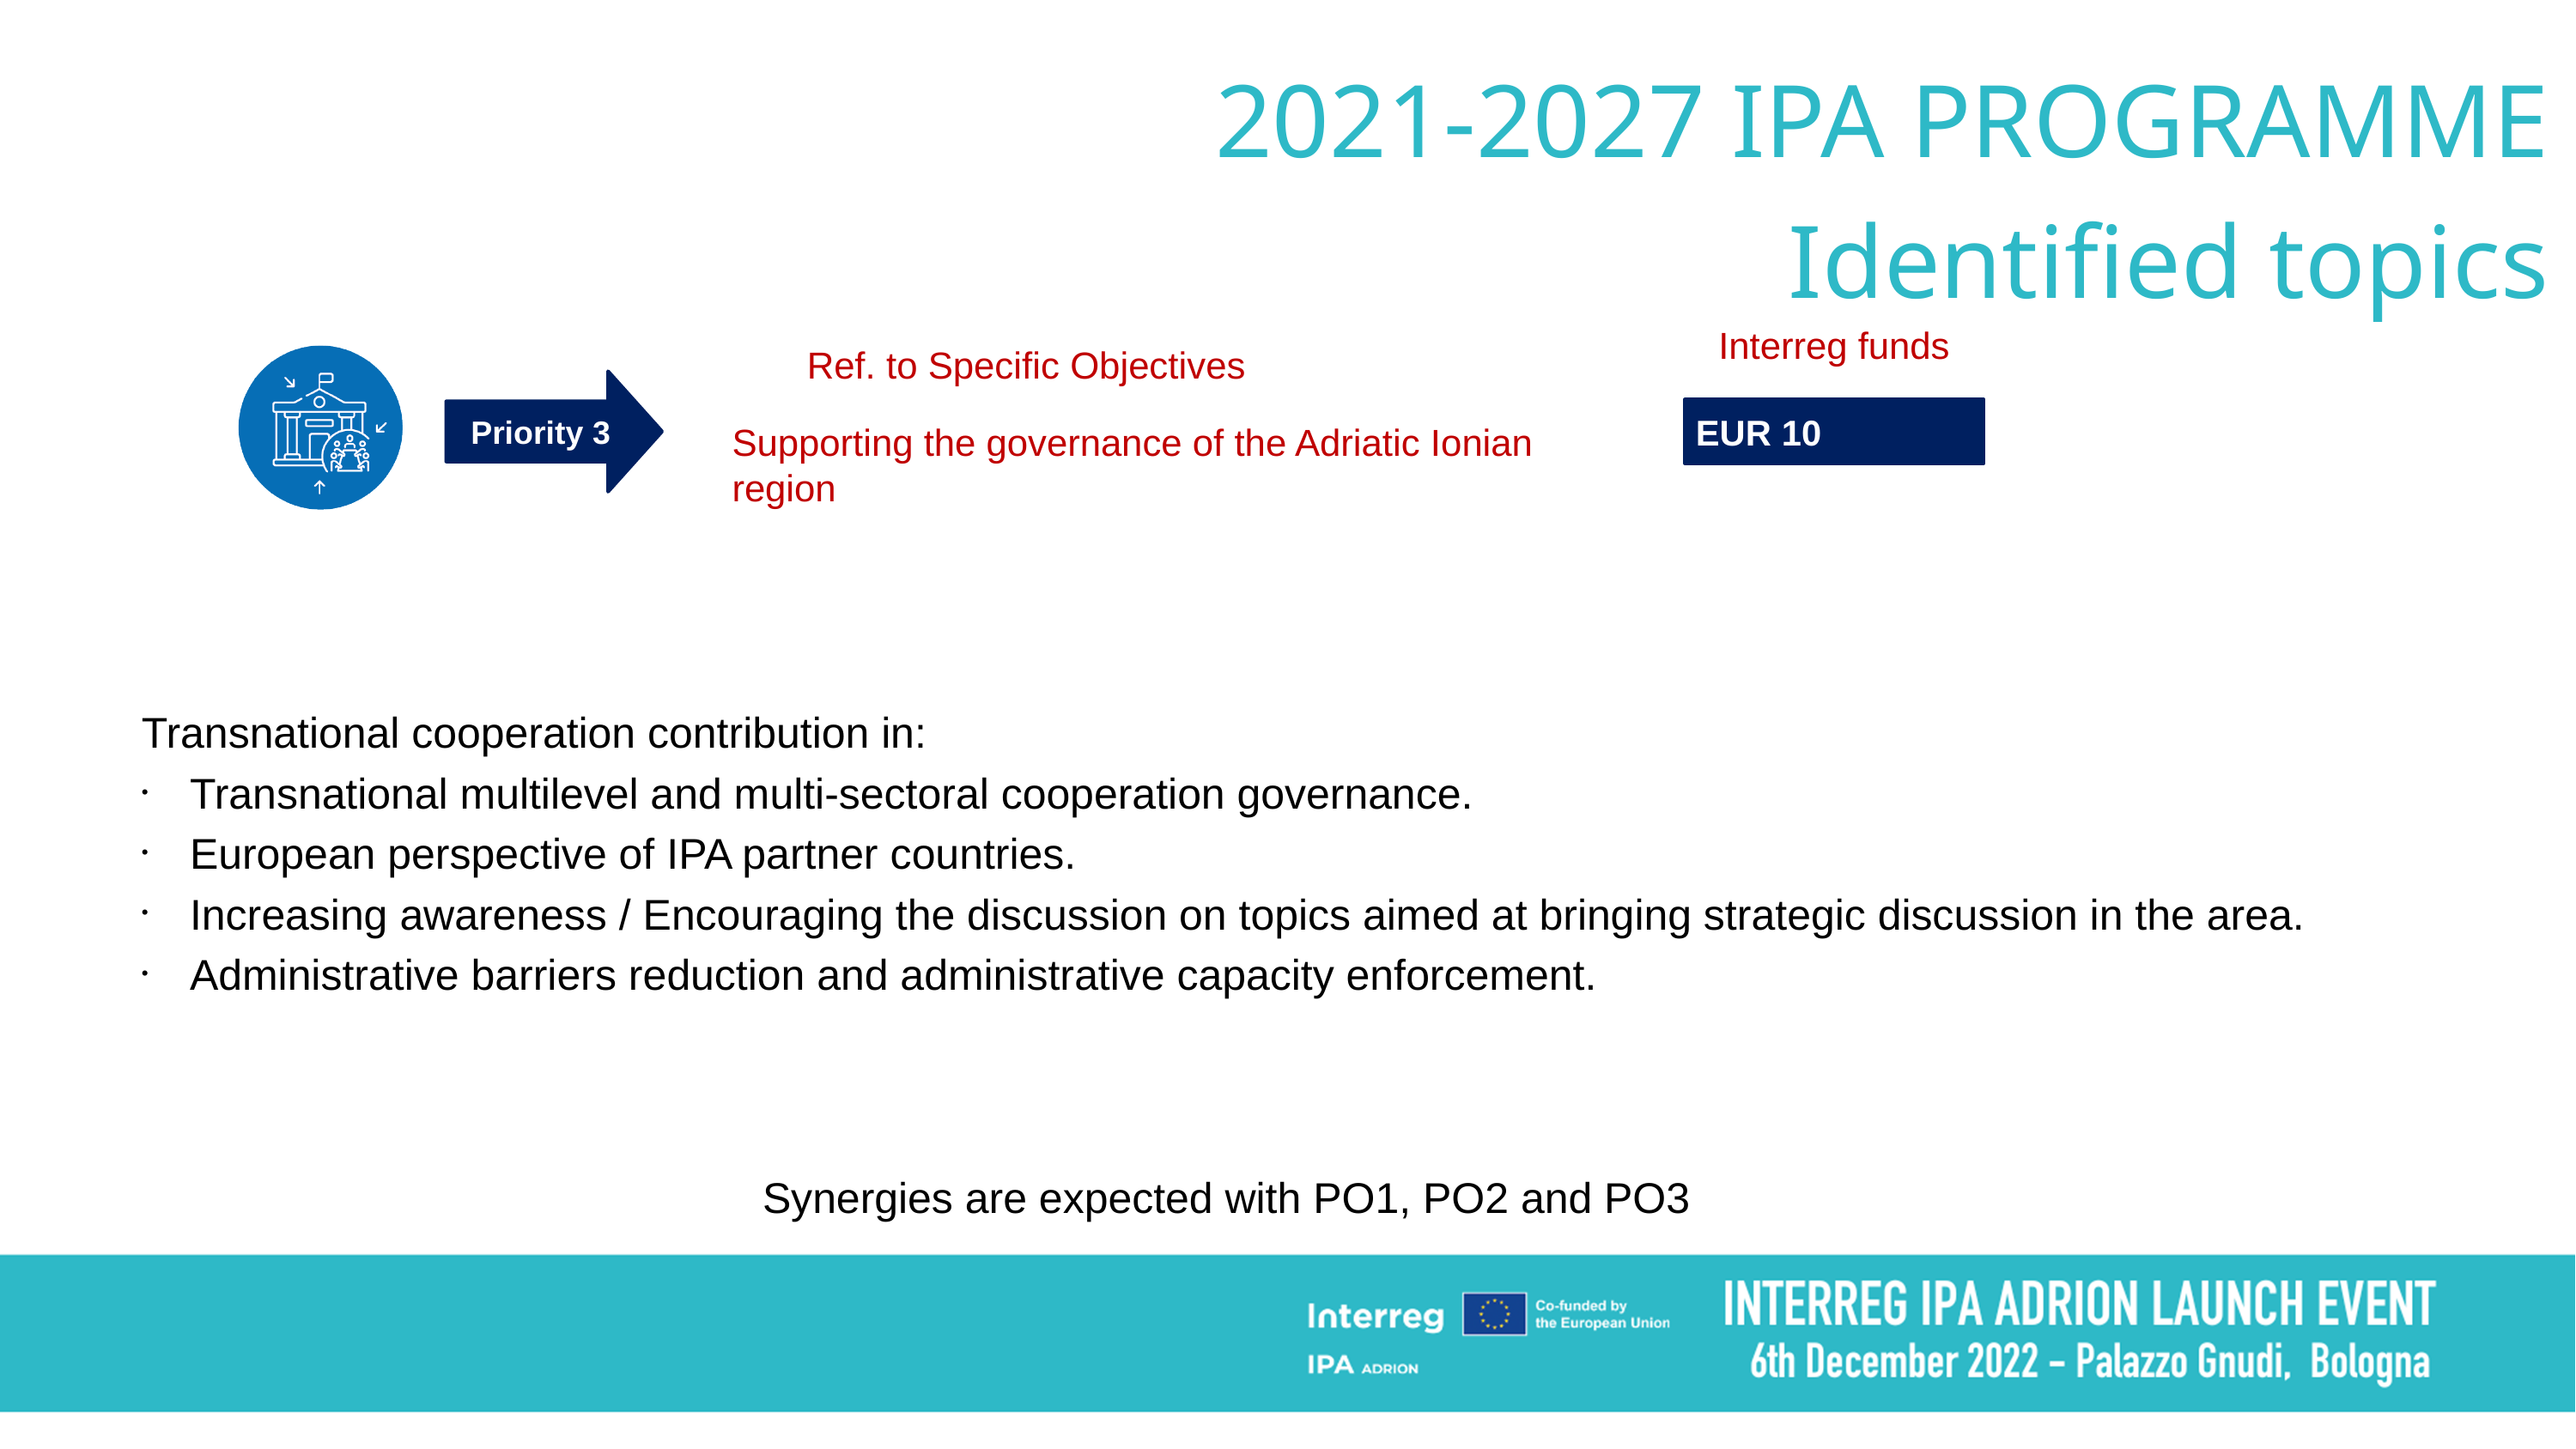

2021-2027 IPA PROGRAMME
Identified topics
Interreg funds
Ref. to Specific Objectives
Priority 3
EUR 10
Supporting the governance of the Adriatic Ionian region
Transnational cooperation contribution in:
Transnational multilevel and multi-sectoral cooperation governance.
European perspective of IPA partner countries.
Increasing awareness / Encouraging the discussion on topics aimed at bringing strategic discussion in the area.
Administrative barriers reduction and administrative capacity enforcement.
Synergies are expected with PO1, PO2 and PO3